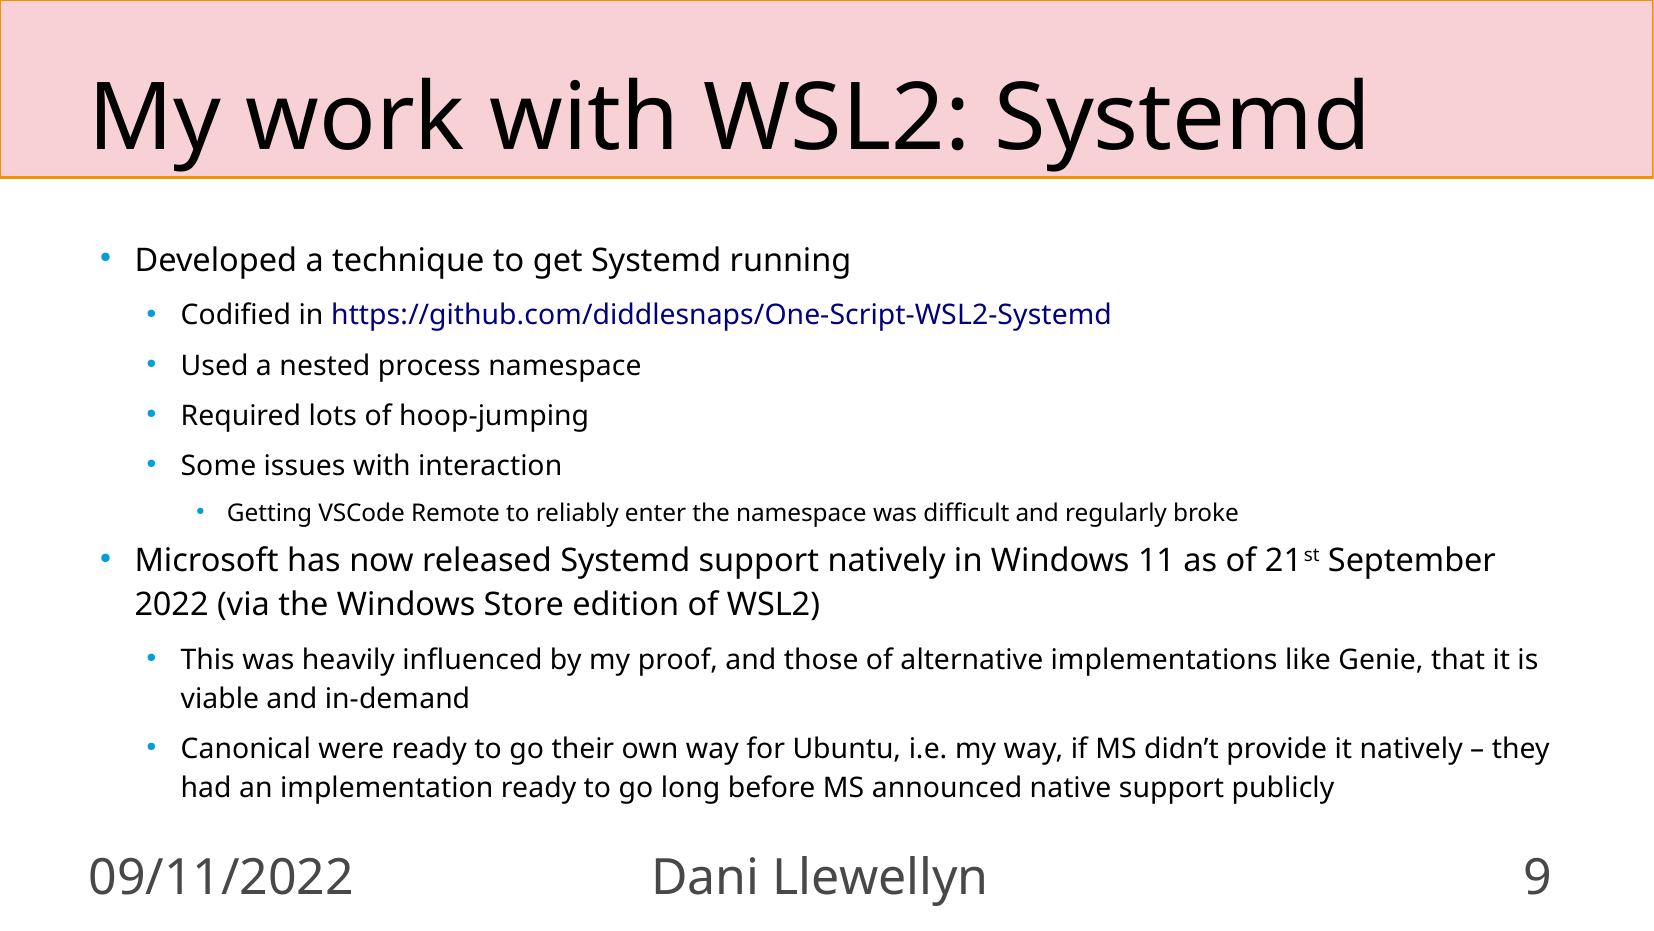

# My work with WSL2: Systemd
Developed a technique to get Systemd running
Codified in https://github.com/diddlesnaps/One-Script-WSL2-Systemd
Used a nested process namespace
Required lots of hoop-jumping
Some issues with interaction
Getting VSCode Remote to reliably enter the namespace was difficult and regularly broke
Microsoft has now released Systemd support natively in Windows 11 as of 21st September 2022 (via the Windows Store edition of WSL2)
This was heavily influenced by my proof, and those of alternative implementations like Genie, that it is viable and in-demand
Canonical were ready to go their own way for Ubuntu, i.e. my way, if MS didn’t provide it natively – they had an implementation ready to go long before MS announced native support publicly
09/11/2022
Dani Llewellyn
9